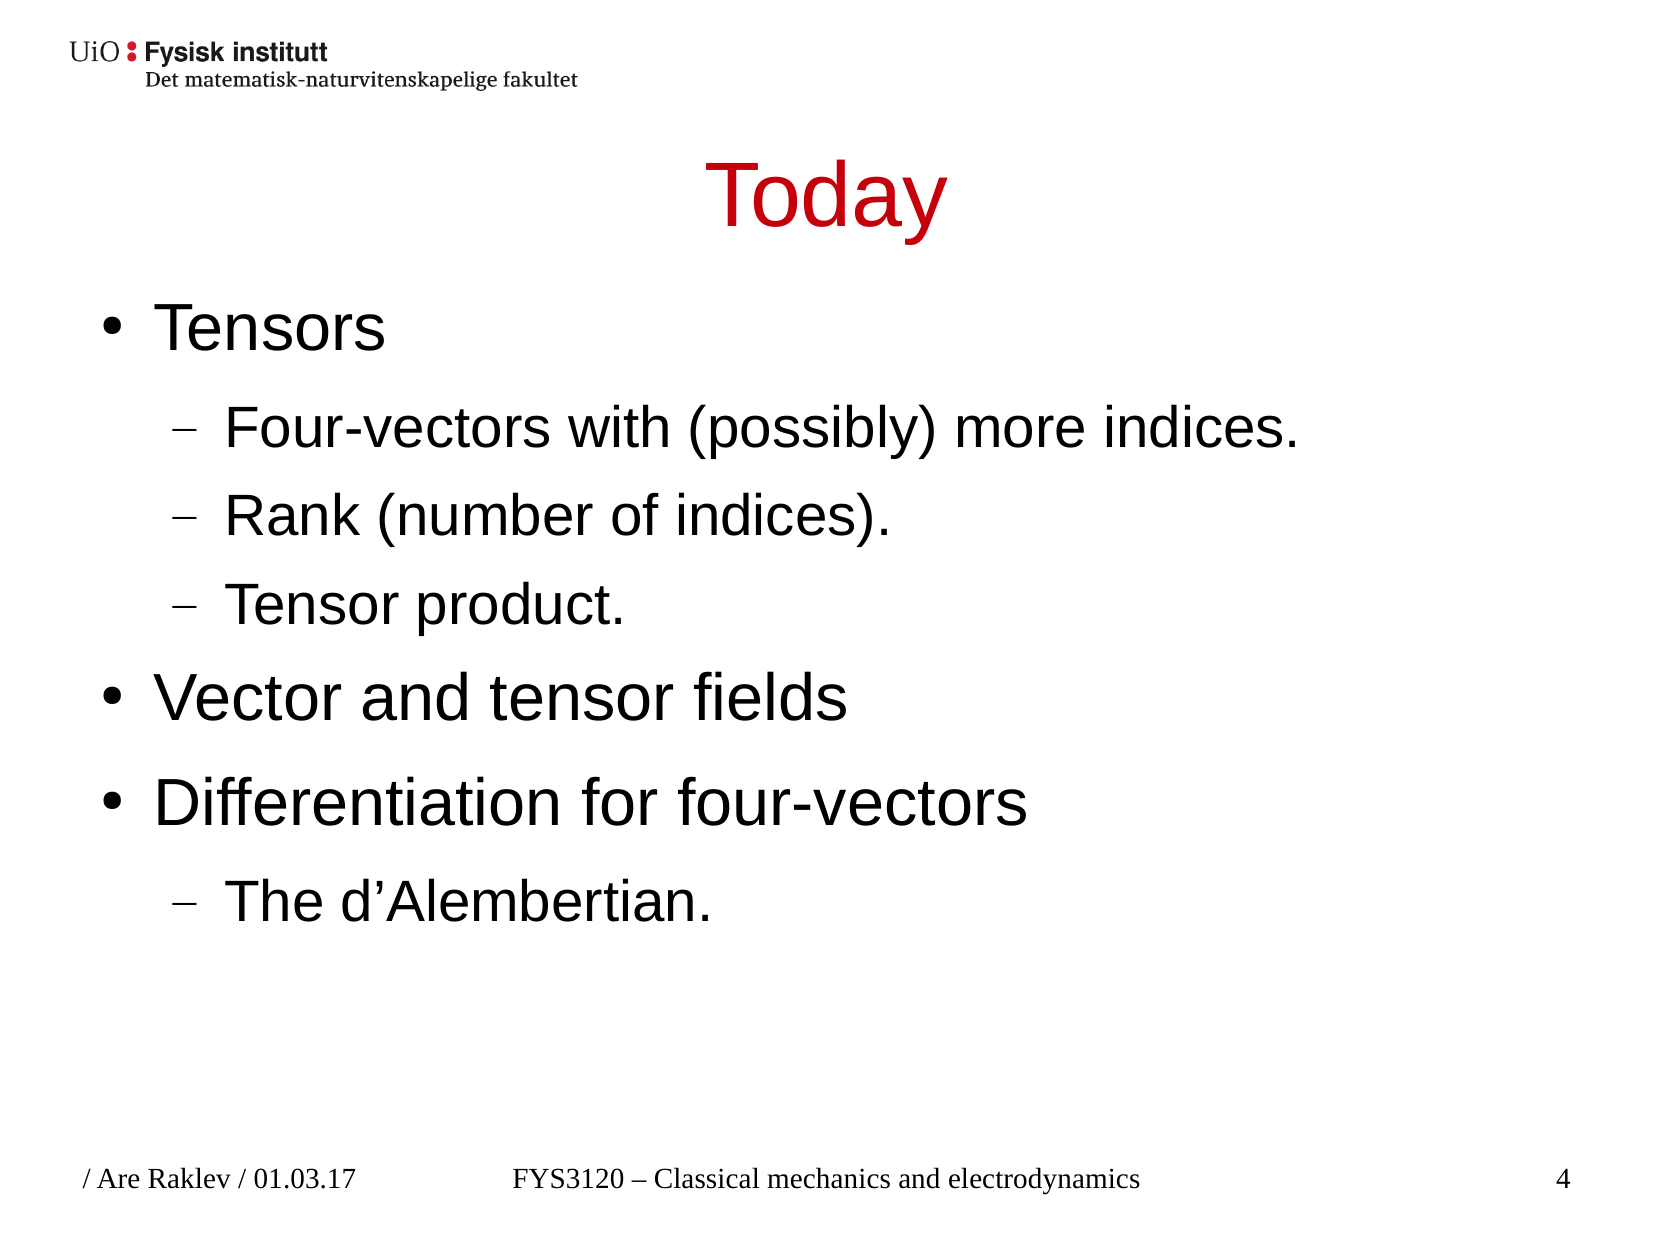

# Today
Tensors
Four-vectors with (possibly) more indices.
Rank (number of indices).
Tensor product.
Vector and tensor fields
Differentiation for four-vectors
The d’Alembertian.
/ Are Raklev / 01.03.17
FYS3120 – Classical mechanics and electrodynamics
4